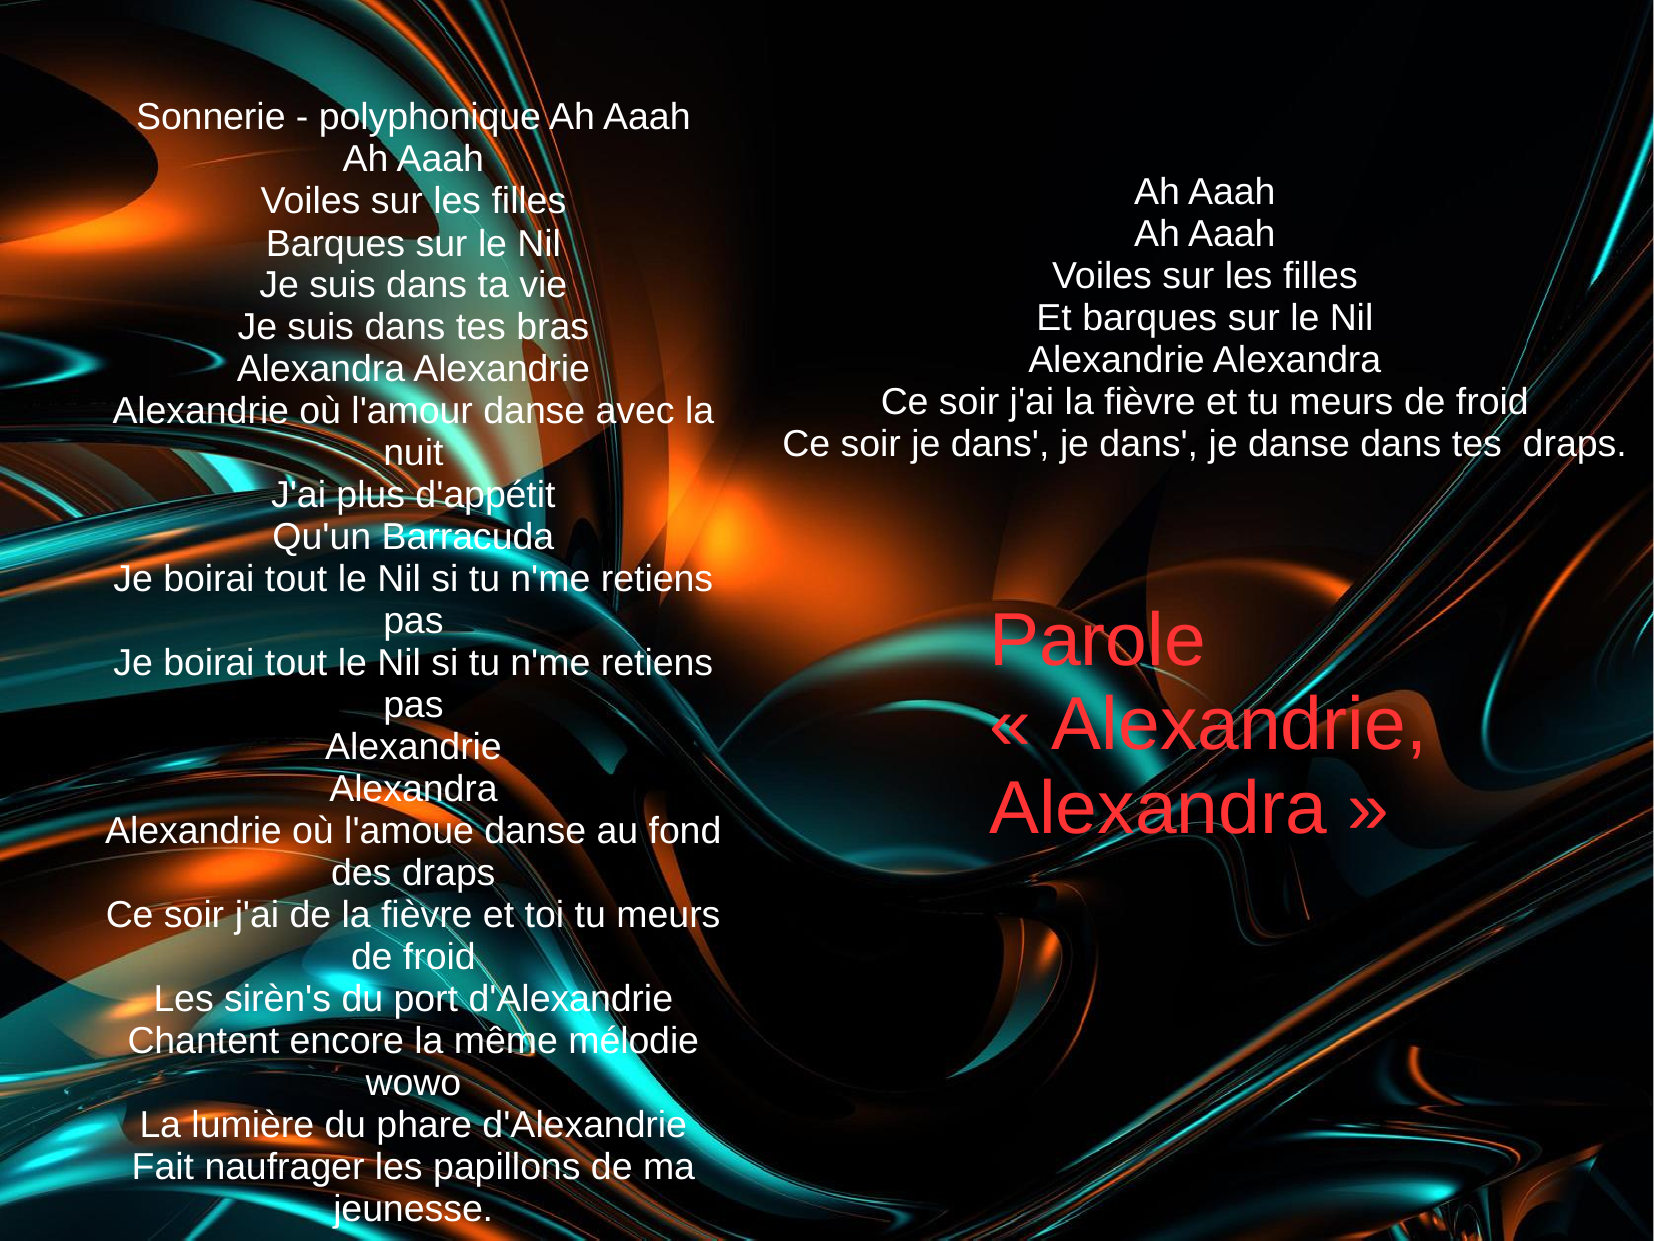

Sonnerie - polyphonique Ah Aaah
Ah Aaah
Voiles sur les filles
Barques sur le Nil
Je suis dans ta vie
Je suis dans tes bras
Alexandra Alexandrie
Alexandrie où l'amour danse avec la nuit
J'ai plus d'appétit
Qu'un Barracuda
Je boirai tout le Nil si tu n'me retiens pas
Je boirai tout le Nil si tu n'me retiens pas
Alexandrie
Alexandra
Alexandrie où l'amoue danse au fond des draps
Ce soir j'ai de la fièvre et toi tu meurs de froid
Les sirèn's du port d'Alexandrie
Chantent encore la même mélodie wowo
La lumière du phare d'Alexandrie
Fait naufrager les papillons de ma jeunesse.
Ah Aaah
Ah Aaah
Voiles sur les filles
Et barques sur le Nil
Alexandrie Alexandra
Ce soir j'ai la fièvre et tu meurs de froid
Ce soir je dans', je dans', je danse dans tes draps.
Parole « Alexandrie, Alexandra »